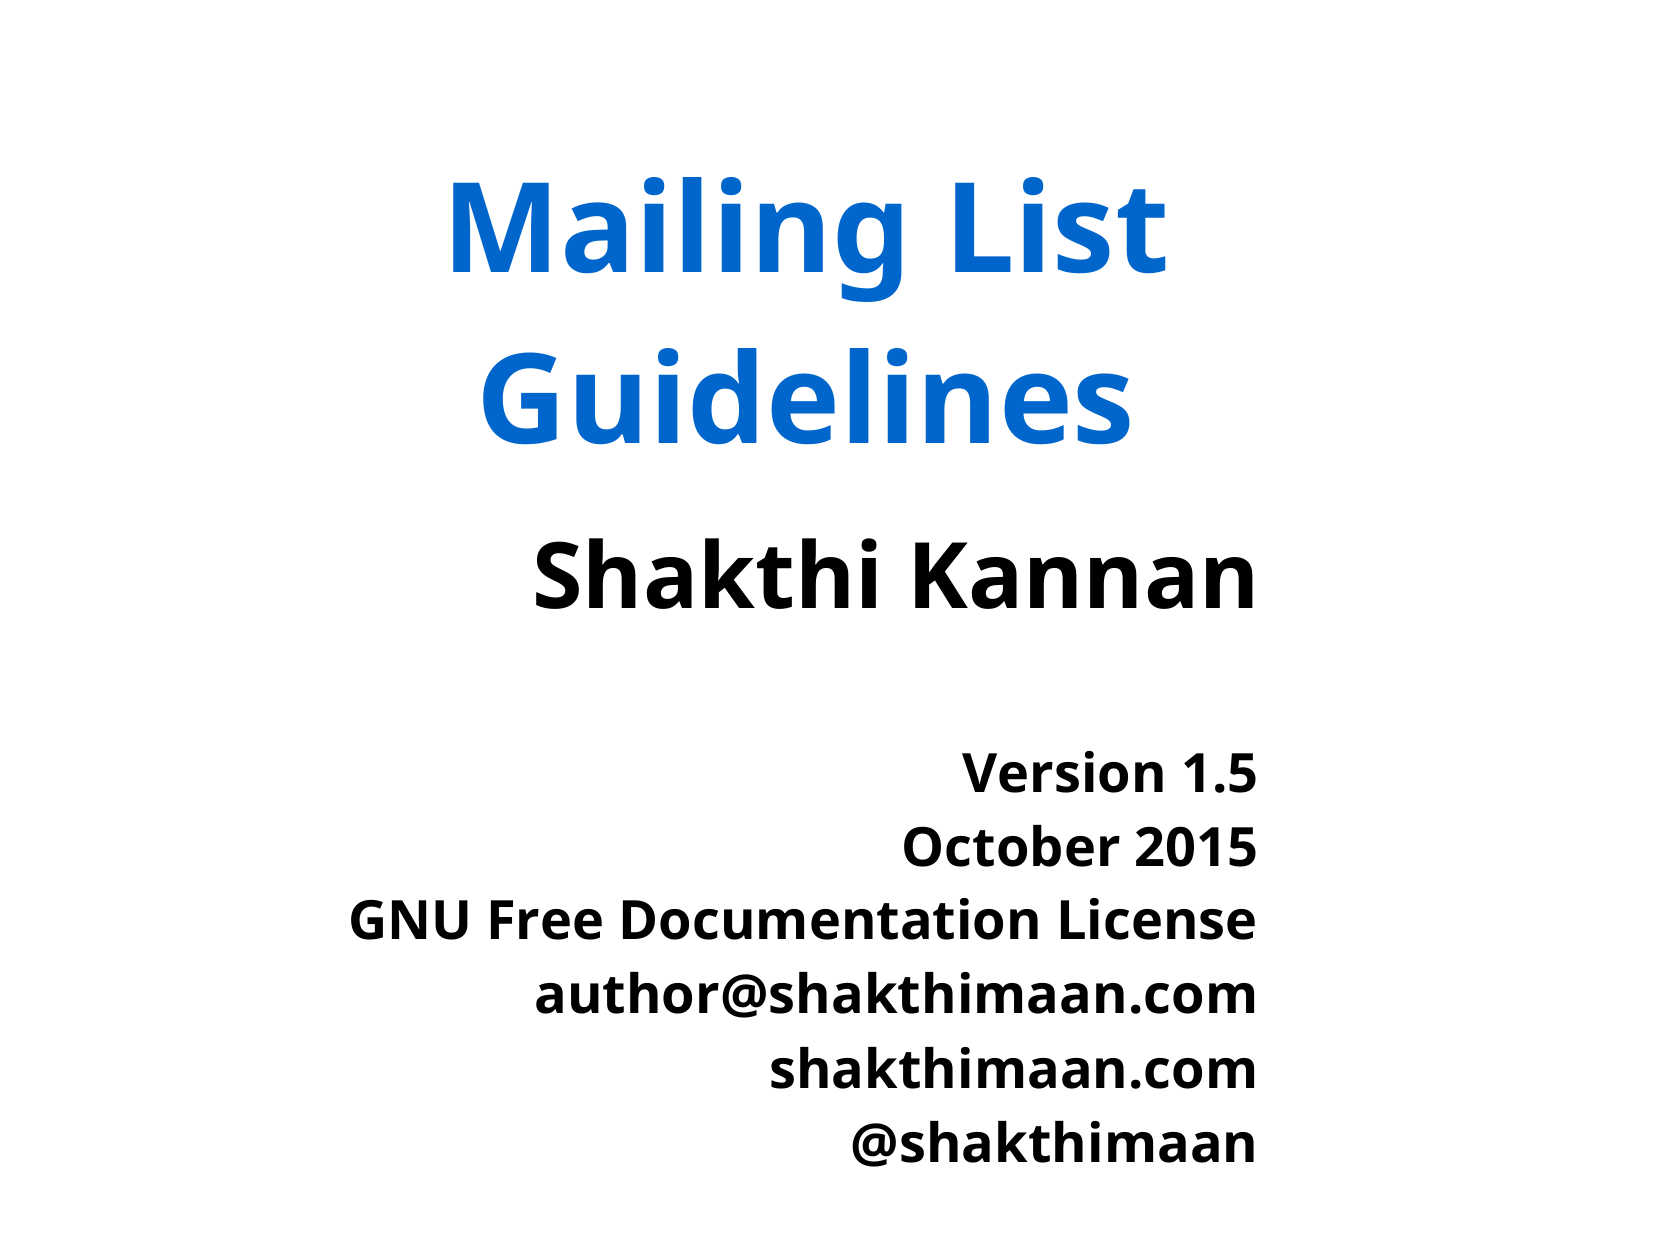

Mailing List Guidelines
Shakthi Kannan
Version 1.5
October 2015
GNU Free Documentation License
author@shakthimaan.com
shakthimaan.com
@shakthimaan